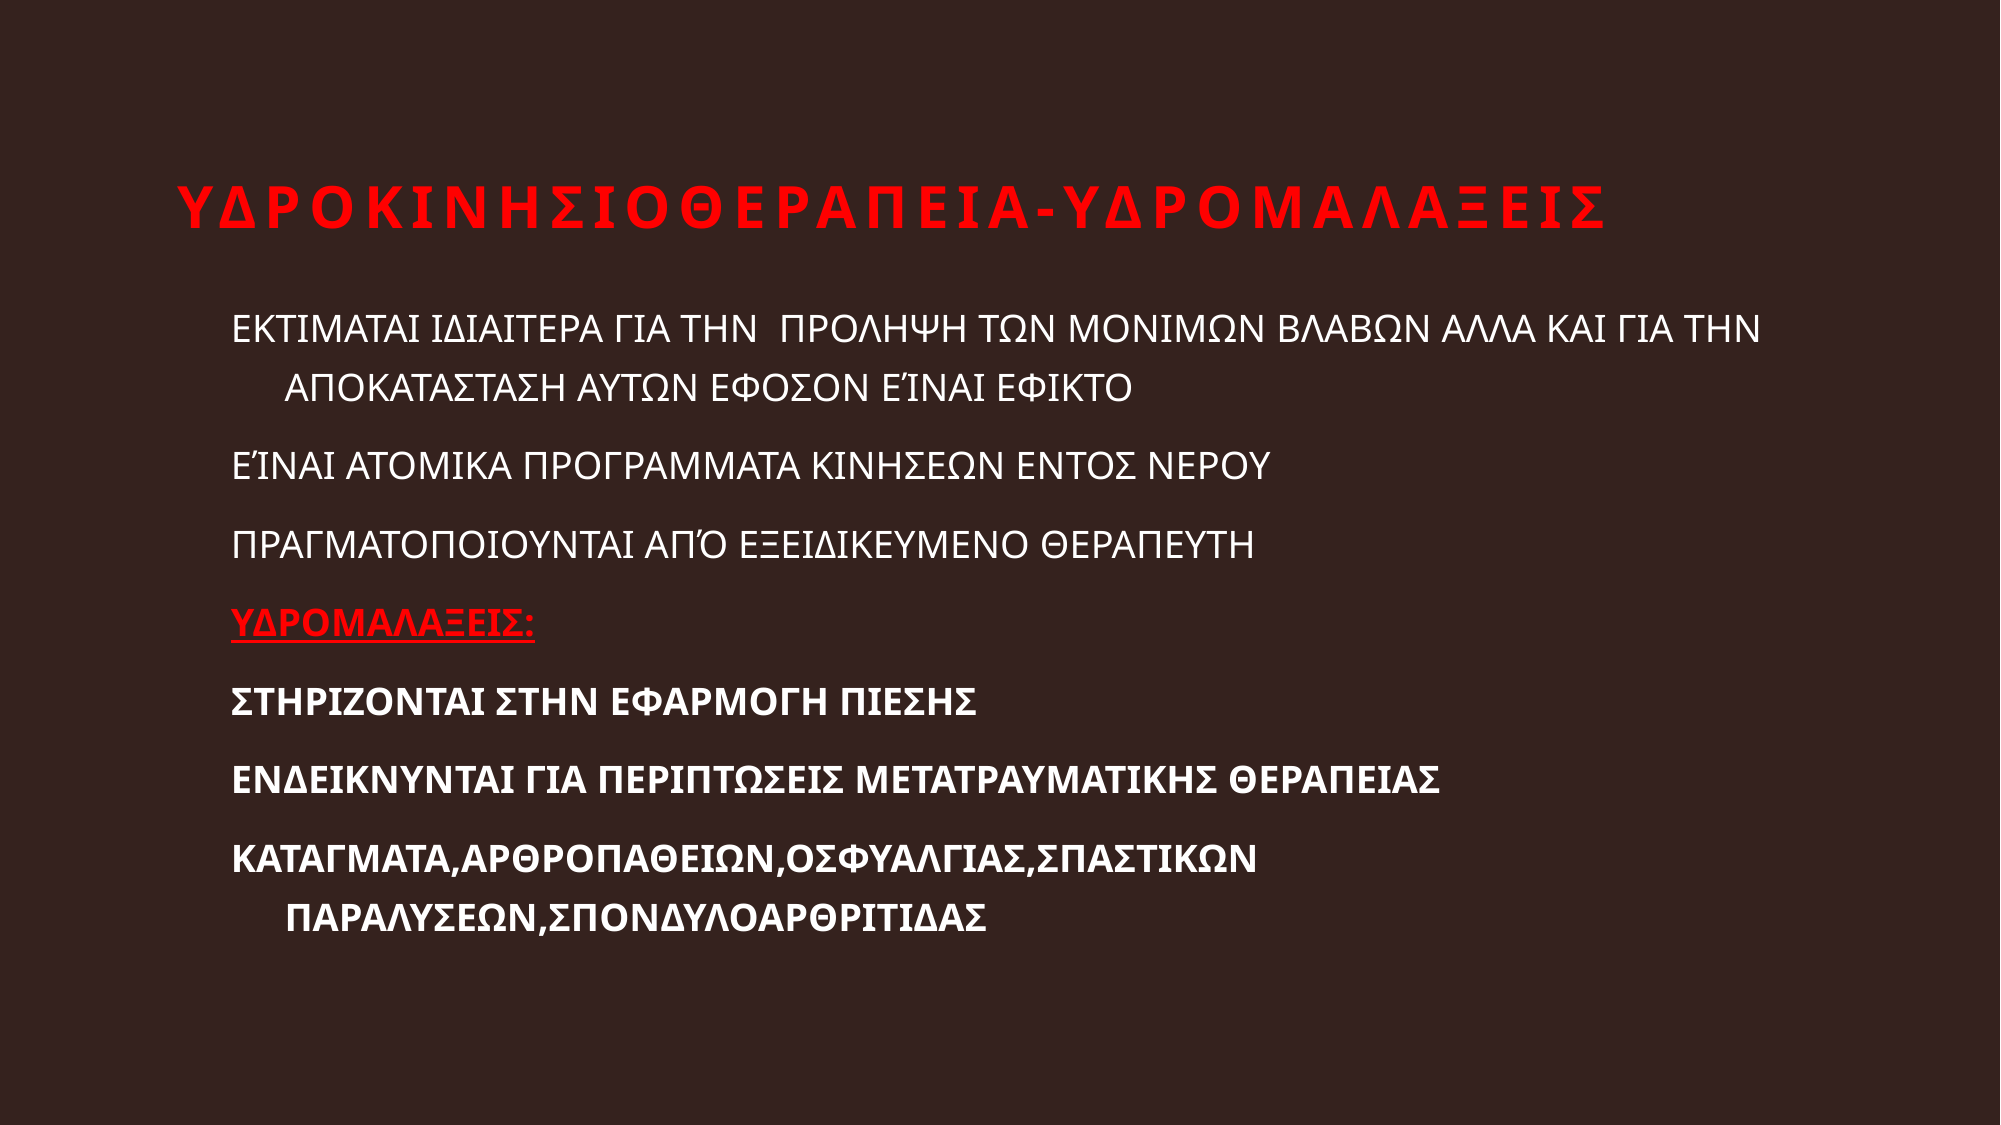

# ΥΔΡΟΚΙΝΗΣΙΟΘΕΡΑΠΕΙΑ-ΥΔΡΟΜΑΛΑΞΕΙΣ
ΕΚΤΙΜΑΤΑΙ ΙΔΙΑΙΤΕΡΑ ΓΙΑ ΤΗΝ ΠΡΟΛΗΨΗ ΤΩΝ ΜΟΝΙΜΩΝ ΒΛΑΒΩΝ ΑΛΛΑ ΚΑΙ ΓΙΑ ΤΗΝ ΑΠΟΚΑΤΑΣΤΑΣΗ ΑΥΤΩΝ ΕΦΟΣΟΝ ΕΊΝΑΙ ΕΦΙΚΤΟ
ΕΊΝΑΙ ΑΤΟΜΙΚΑ ΠΡΟΓΡΑΜΜΑΤΑ ΚΙΝΗΣΕΩΝ ΕΝΤΟΣ ΝΕΡΟΥ
ΠΡΑΓΜΑΤΟΠΟΙΟΥΝΤΑΙ ΑΠΌ ΕΞΕΙΔΙΚΕΥΜΕΝΟ ΘΕΡΑΠΕΥΤΗ
ΥΔΡΟΜΑΛΑΞΕΙΣ:
ΣΤΗΡΙΖΟΝΤΑΙ ΣΤΗΝ ΕΦΑΡΜΟΓΗ ΠΙΕΣΗΣ
ΕΝΔΕΙΚΝΥΝΤΑΙ ΓΙΑ ΠΕΡΙΠΤΩΣΕΙΣ ΜΕΤΑΤΡΑΥΜΑΤΙΚΗΣ ΘΕΡΑΠΕΙΑΣ
ΚΑΤΑΓΜΑΤΑ,ΑΡΘΡΟΠΑΘΕΙΩΝ,ΟΣΦΥΑΛΓΙΑΣ,ΣΠΑΣΤΙΚΩΝ ΠΑΡΑΛΥΣΕΩΝ,ΣΠΟΝΔΥΛΟΑΡΘΡΙΤΙΔΑΣ